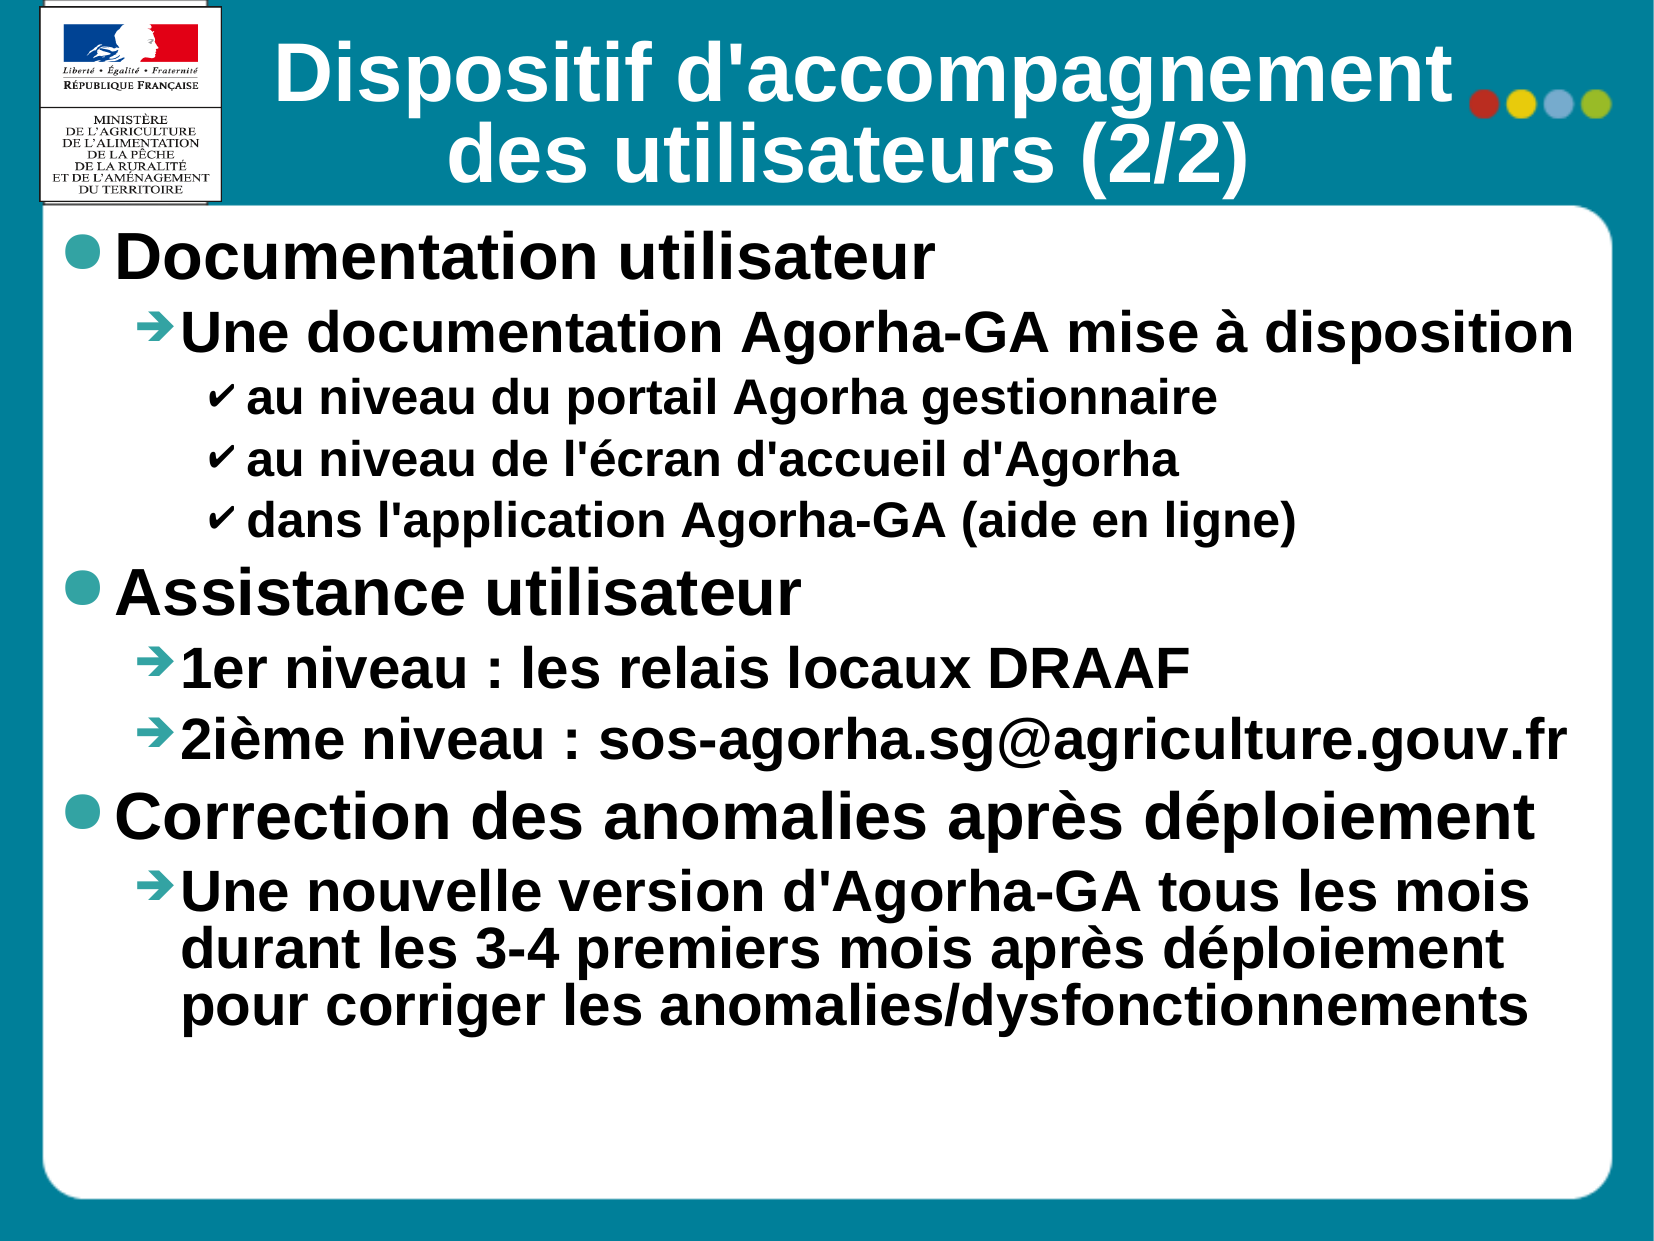

# Dispositif d'accompagnement des utilisateurs (2/2)
Documentation utilisateur
Une documentation Agorha-GA mise à disposition
au niveau du portail Agorha gestionnaire
au niveau de l'écran d'accueil d'Agorha
dans l'application Agorha-GA (aide en ligne)
Assistance utilisateur
1er niveau : les relais locaux DRAAF
2ième niveau : sos-agorha.sg@agriculture.gouv.fr
Correction des anomalies après déploiement
Une nouvelle version d'Agorha-GA tous les mois durant les 3-4 premiers mois après déploiement pour corriger les anomalies/dysfonctionnements